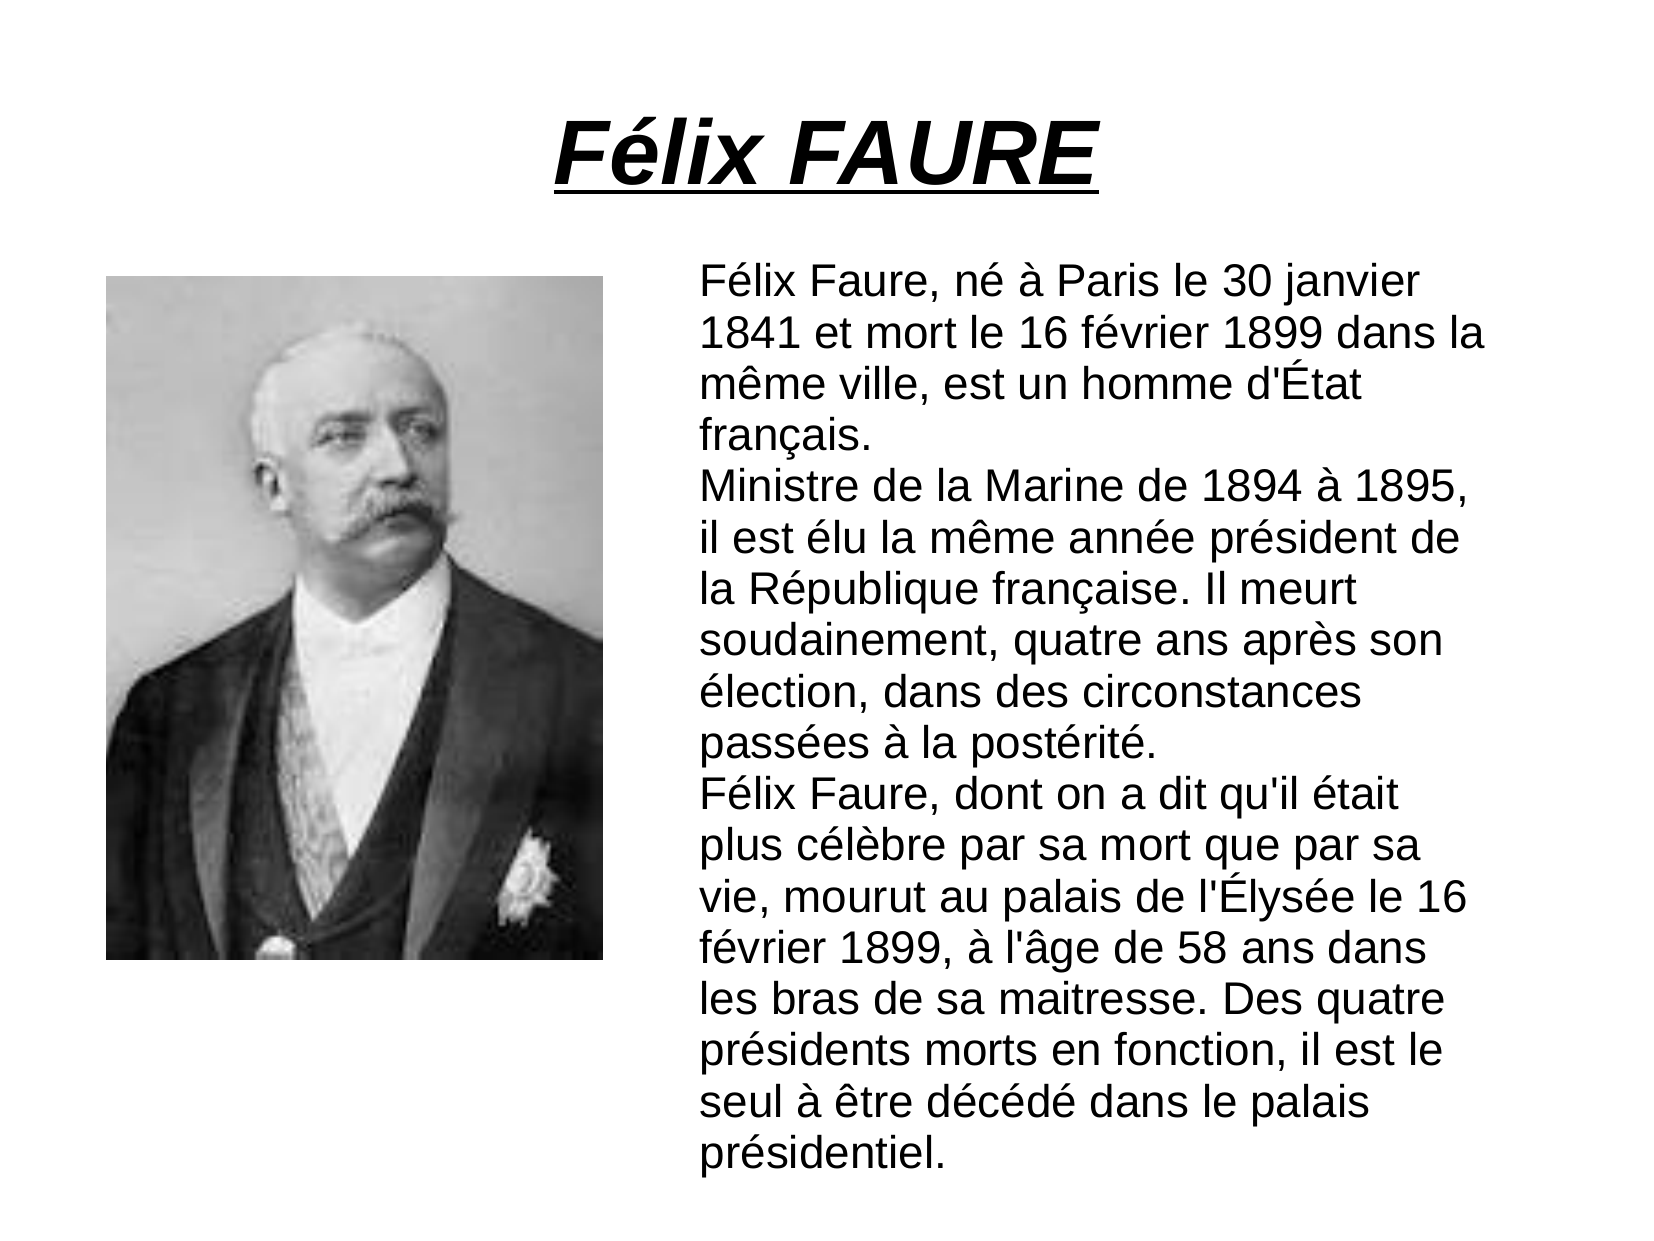

# Félix FAURE
Félix Faure, né à Paris le 30 janvier 1841 et mort le 16 février 1899 dans la même ville, est un homme d'État français.
Ministre de la Marine de 1894 à 1895, il est élu la même année président de la République française. Il meurt soudainement, quatre ans après son élection, dans des circonstances passées à la postérité.
Félix Faure, dont on a dit qu'il était plus célèbre par sa mort que par sa vie, mourut au palais de l'Élysée le 16 février 1899, à l'âge de 58 ans dans les bras de sa maitresse. Des quatre présidents morts en fonction, il est le seul à être décédé dans le palais présidentiel.